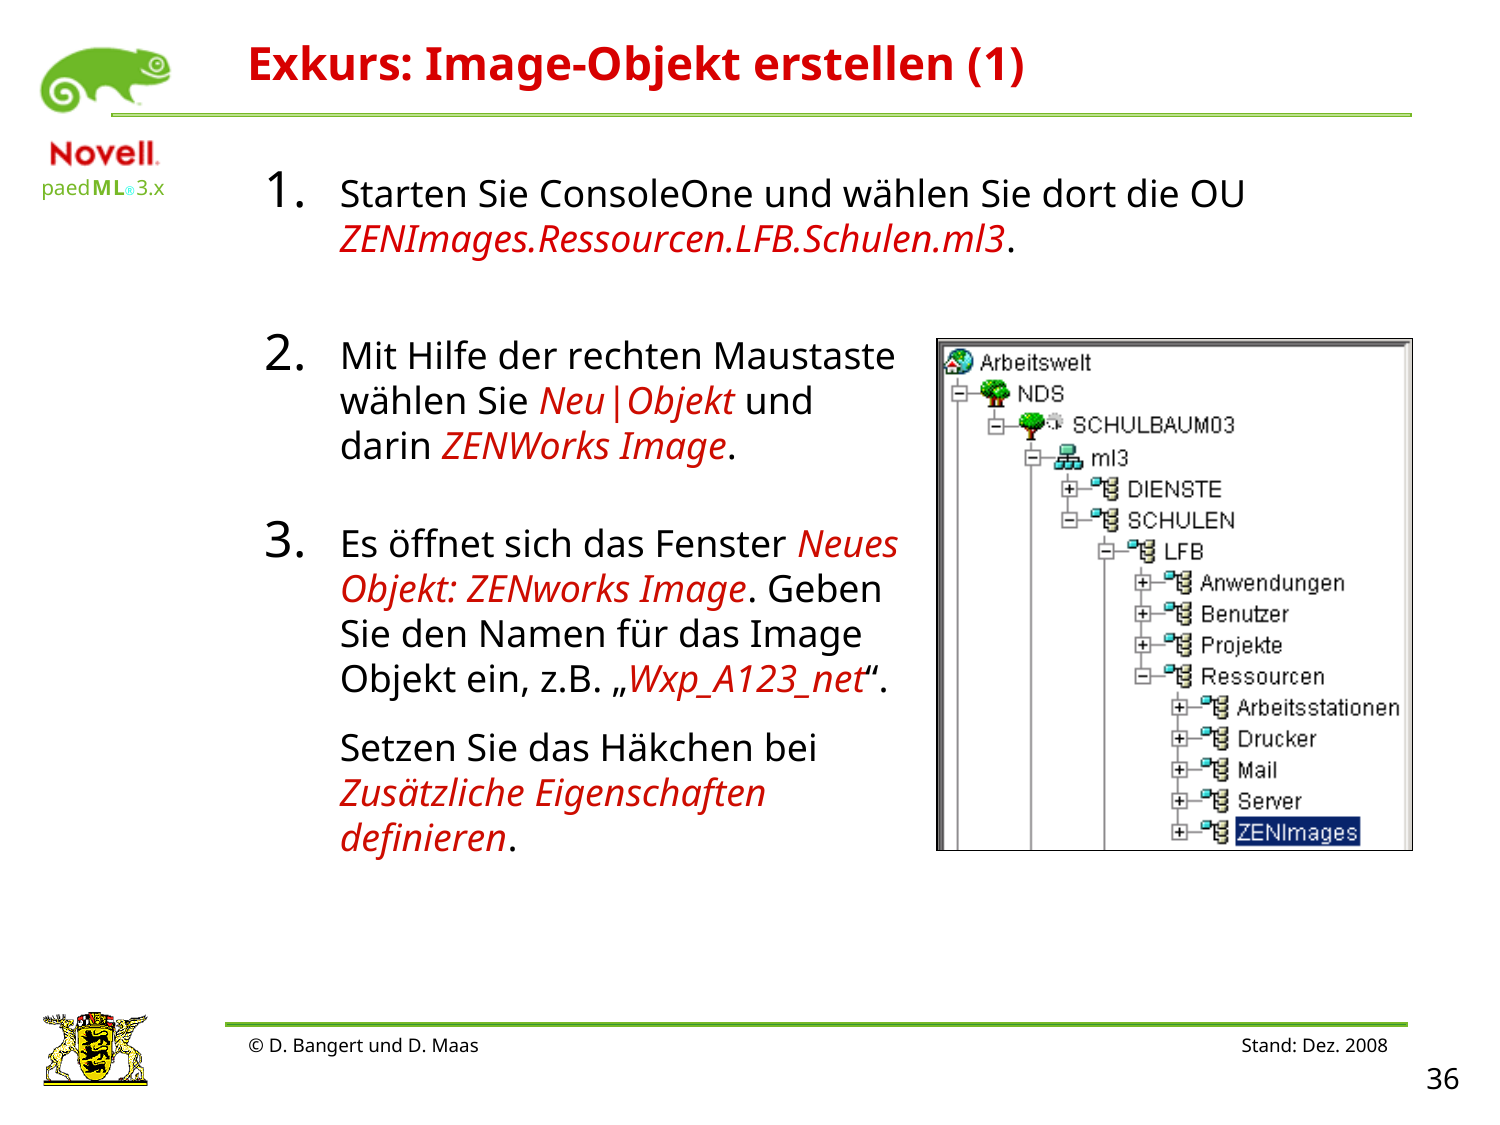

# Exkurs: Image-Objekt erstellen (1)‏
1.
Starten Sie ConsoleOne und wählen Sie dort die OU ZENImages.Ressourcen.LFB.Schulen.ml3.
2.
Mit Hilfe der rechten Maustaste wählen Sie Neu|Objekt und darin ZENWorks Image.
3.
Es öffnet sich das Fenster Neues Objekt: ZENworks Image. Geben Sie den Namen für das Image Objekt ein, z.B. „Wxp_A123_net“.
Setzen Sie das Häkchen bei Zusätzliche Eigenschaften definieren.
© D. Bangert und D. Maas
Dez. 2008
36